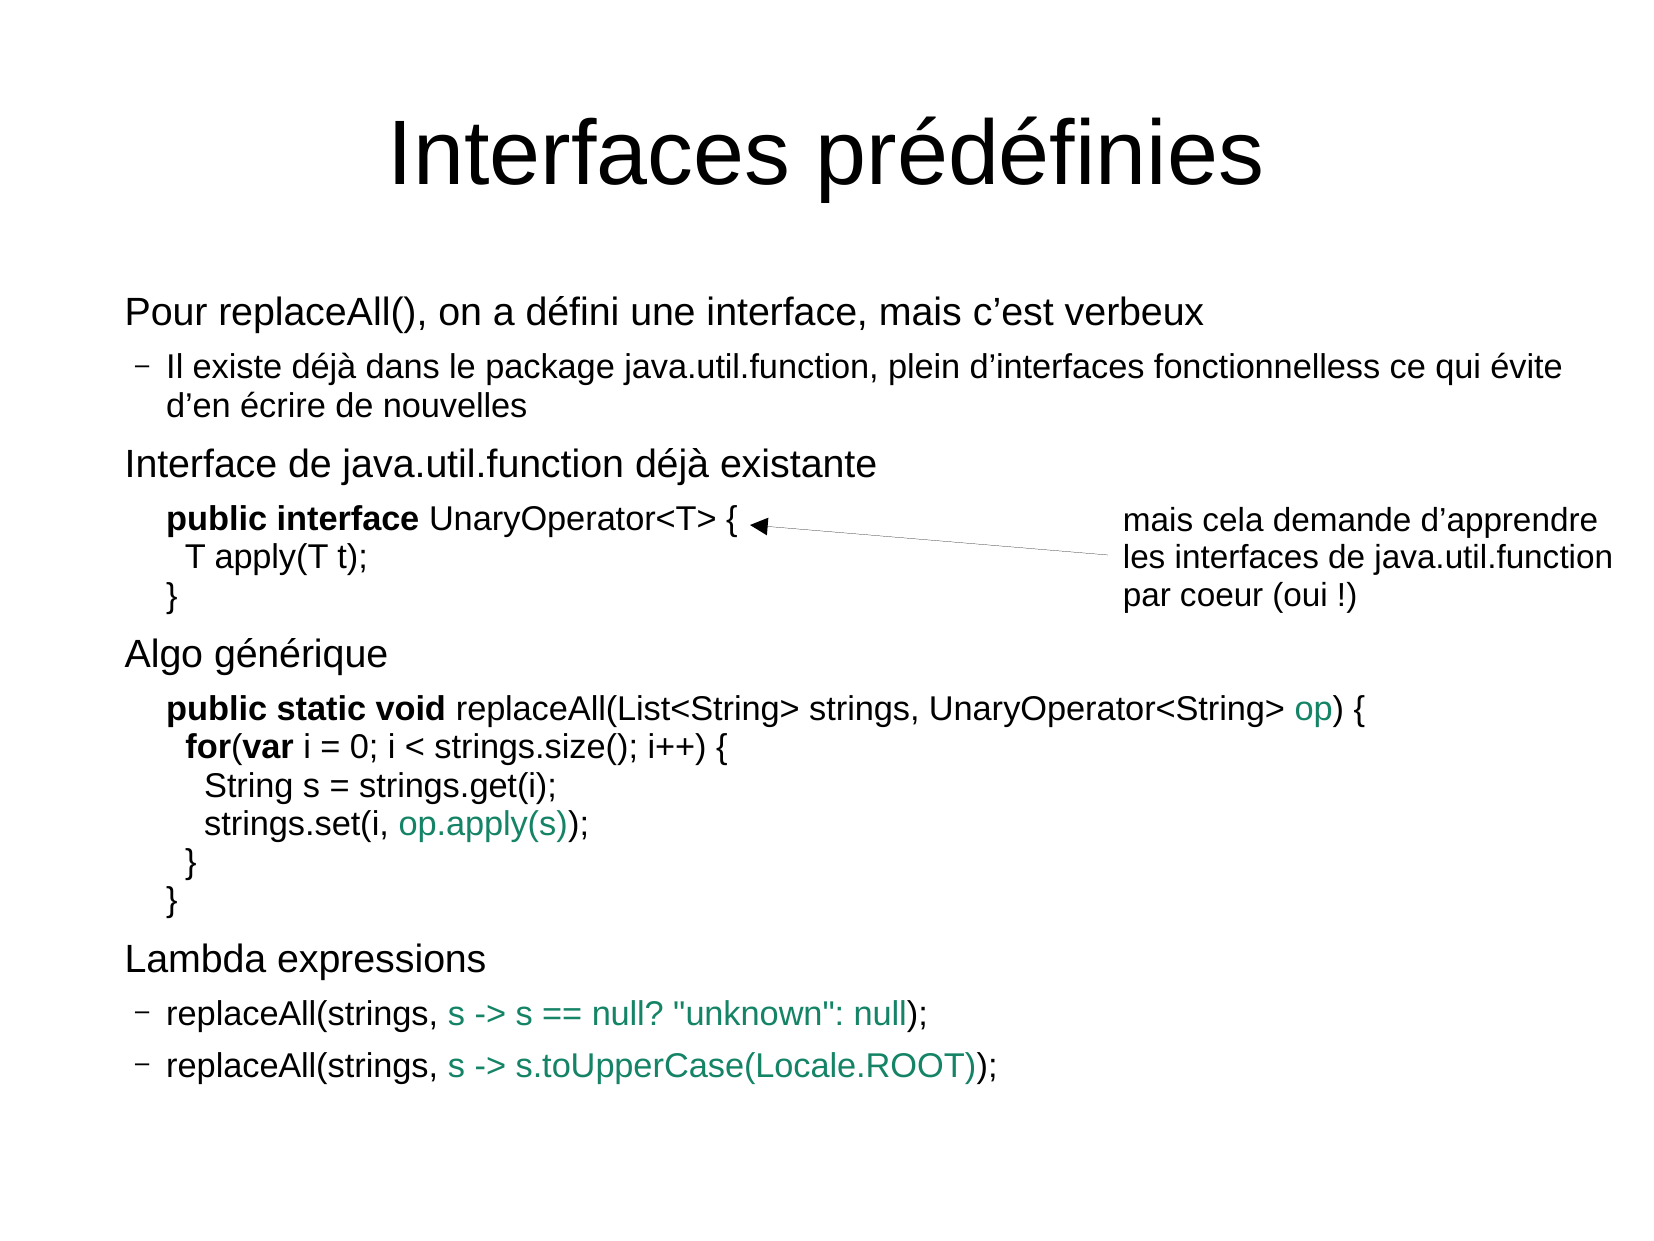

# Interfaces prédéfinies
Pour replaceAll(), on a défini une interface, mais c’est verbeux
Il existe déjà dans le package java.util.function, plein d’interfaces fonctionnelless ce qui évite d’en écrire de nouvelles
Interface de java.util.function déjà existante
public interface UnaryOperator<T> {
 T apply(T t);
}
Algo générique
public static void replaceAll(List<String> strings, UnaryOperator<String> op) {
 for(var i = 0; i < strings.size(); i++) {
 String s = strings.get(i);
 strings.set(i, op.apply(s));
 }
}
Lambda expressions
replaceAll(strings, s -> s == null? "unknown": null);
replaceAll(strings, s -> s.toUpperCase(Locale.ROOT));
mais cela demande d’apprendre
les interfaces de java.util.function
par coeur (oui !)